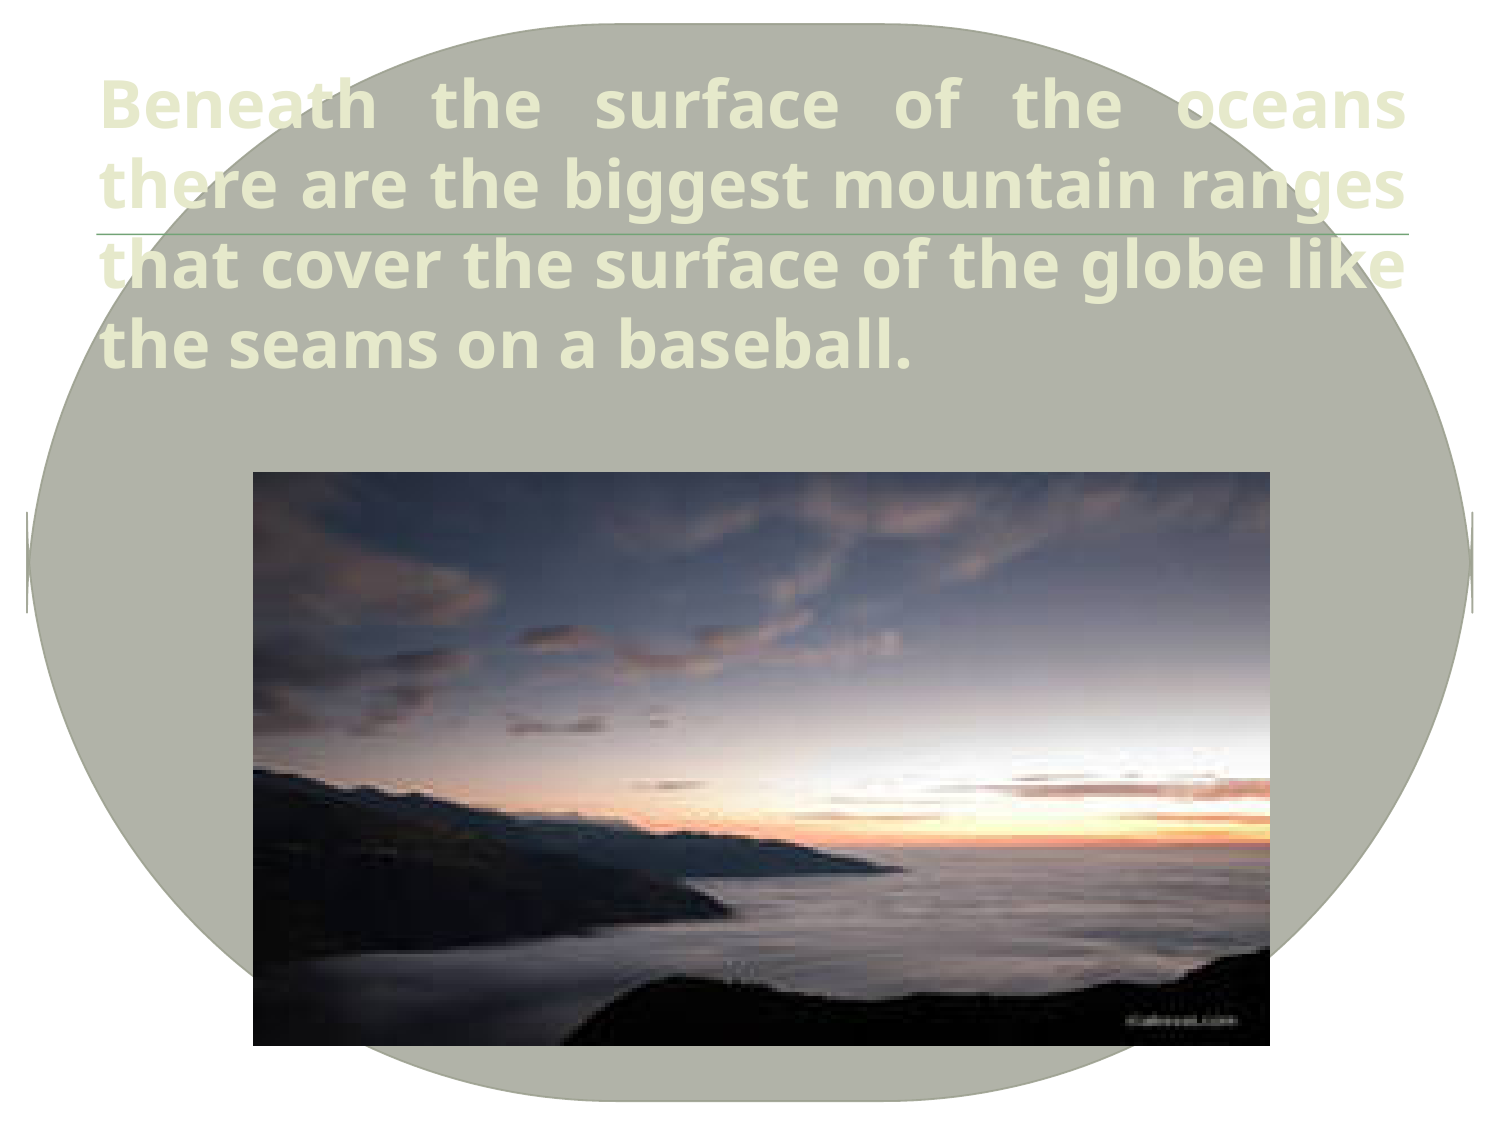

# Beneath the surface of the oceans there are the biggest mountain ranges that cover the surface of the globe like the seams on a baseball.